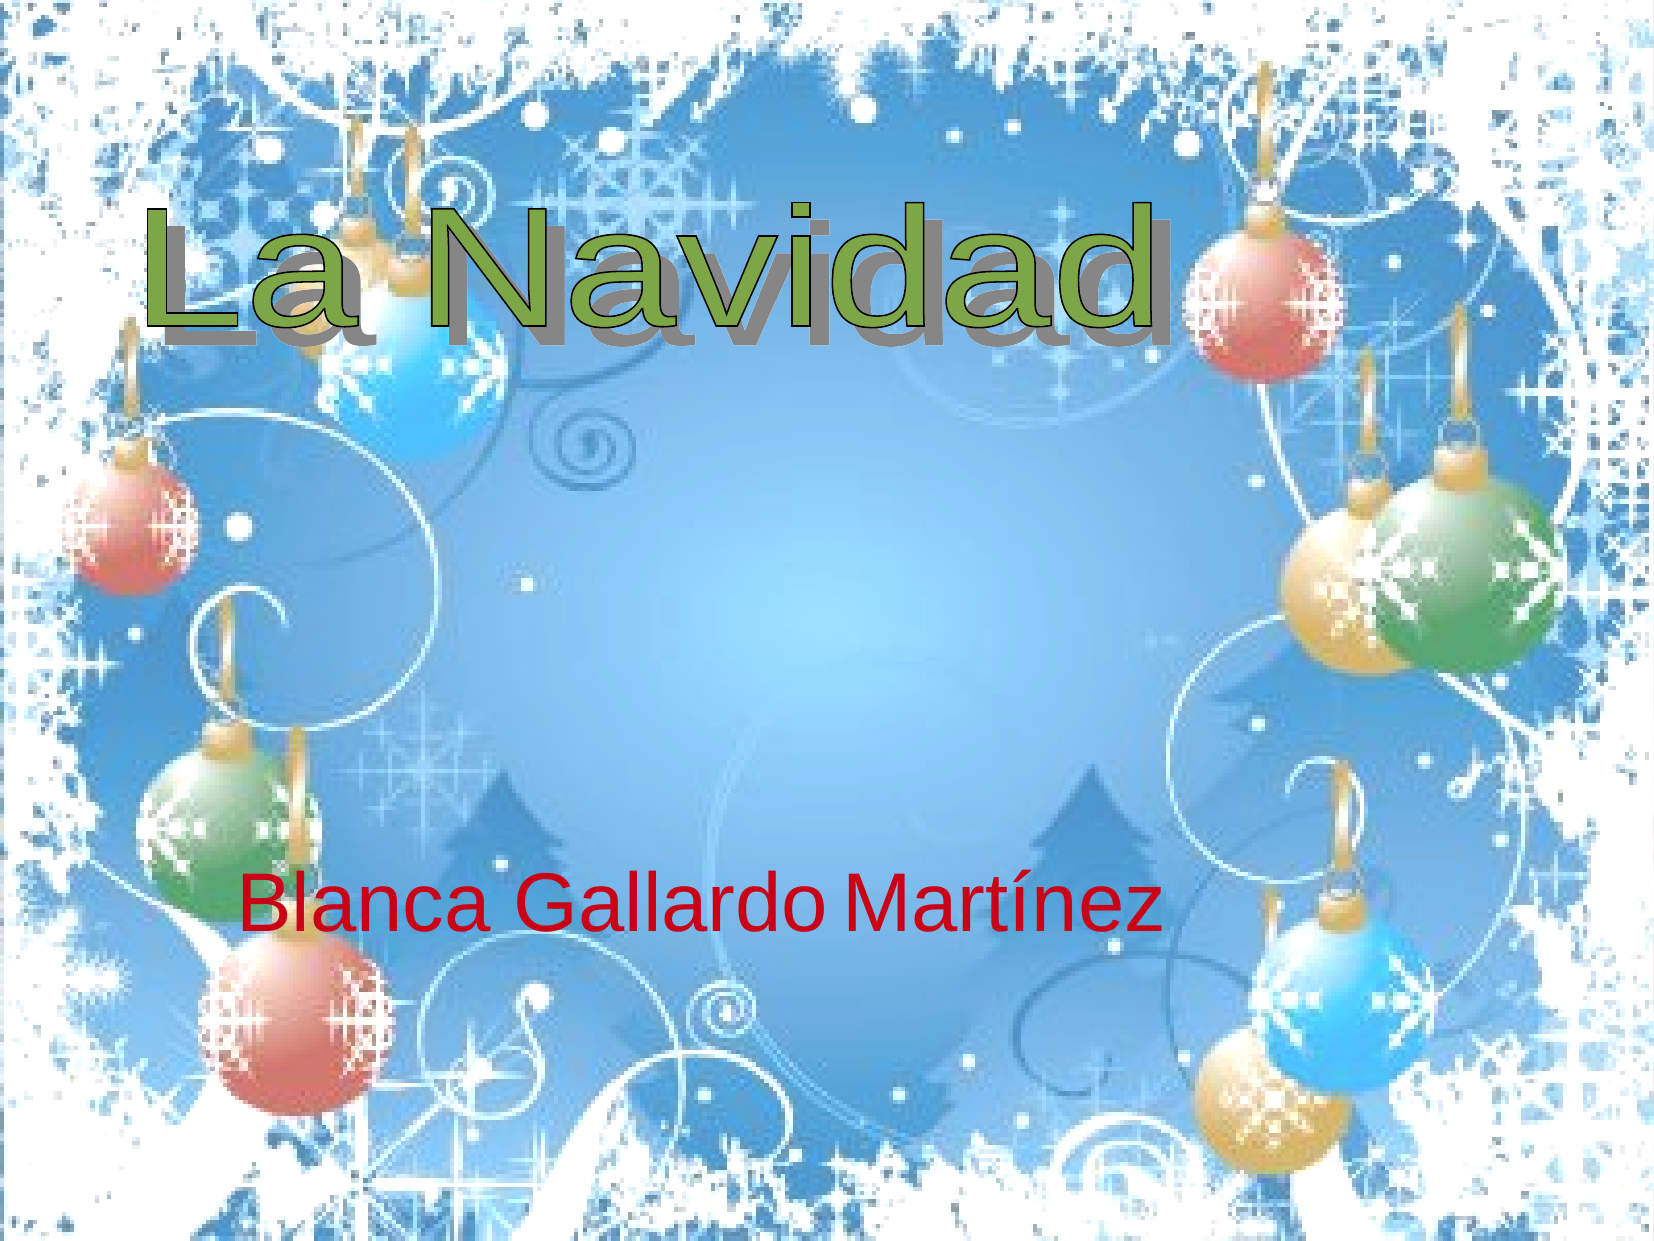

La Navidad
# La Navidad
Título
Blanca Gallardo Martínez